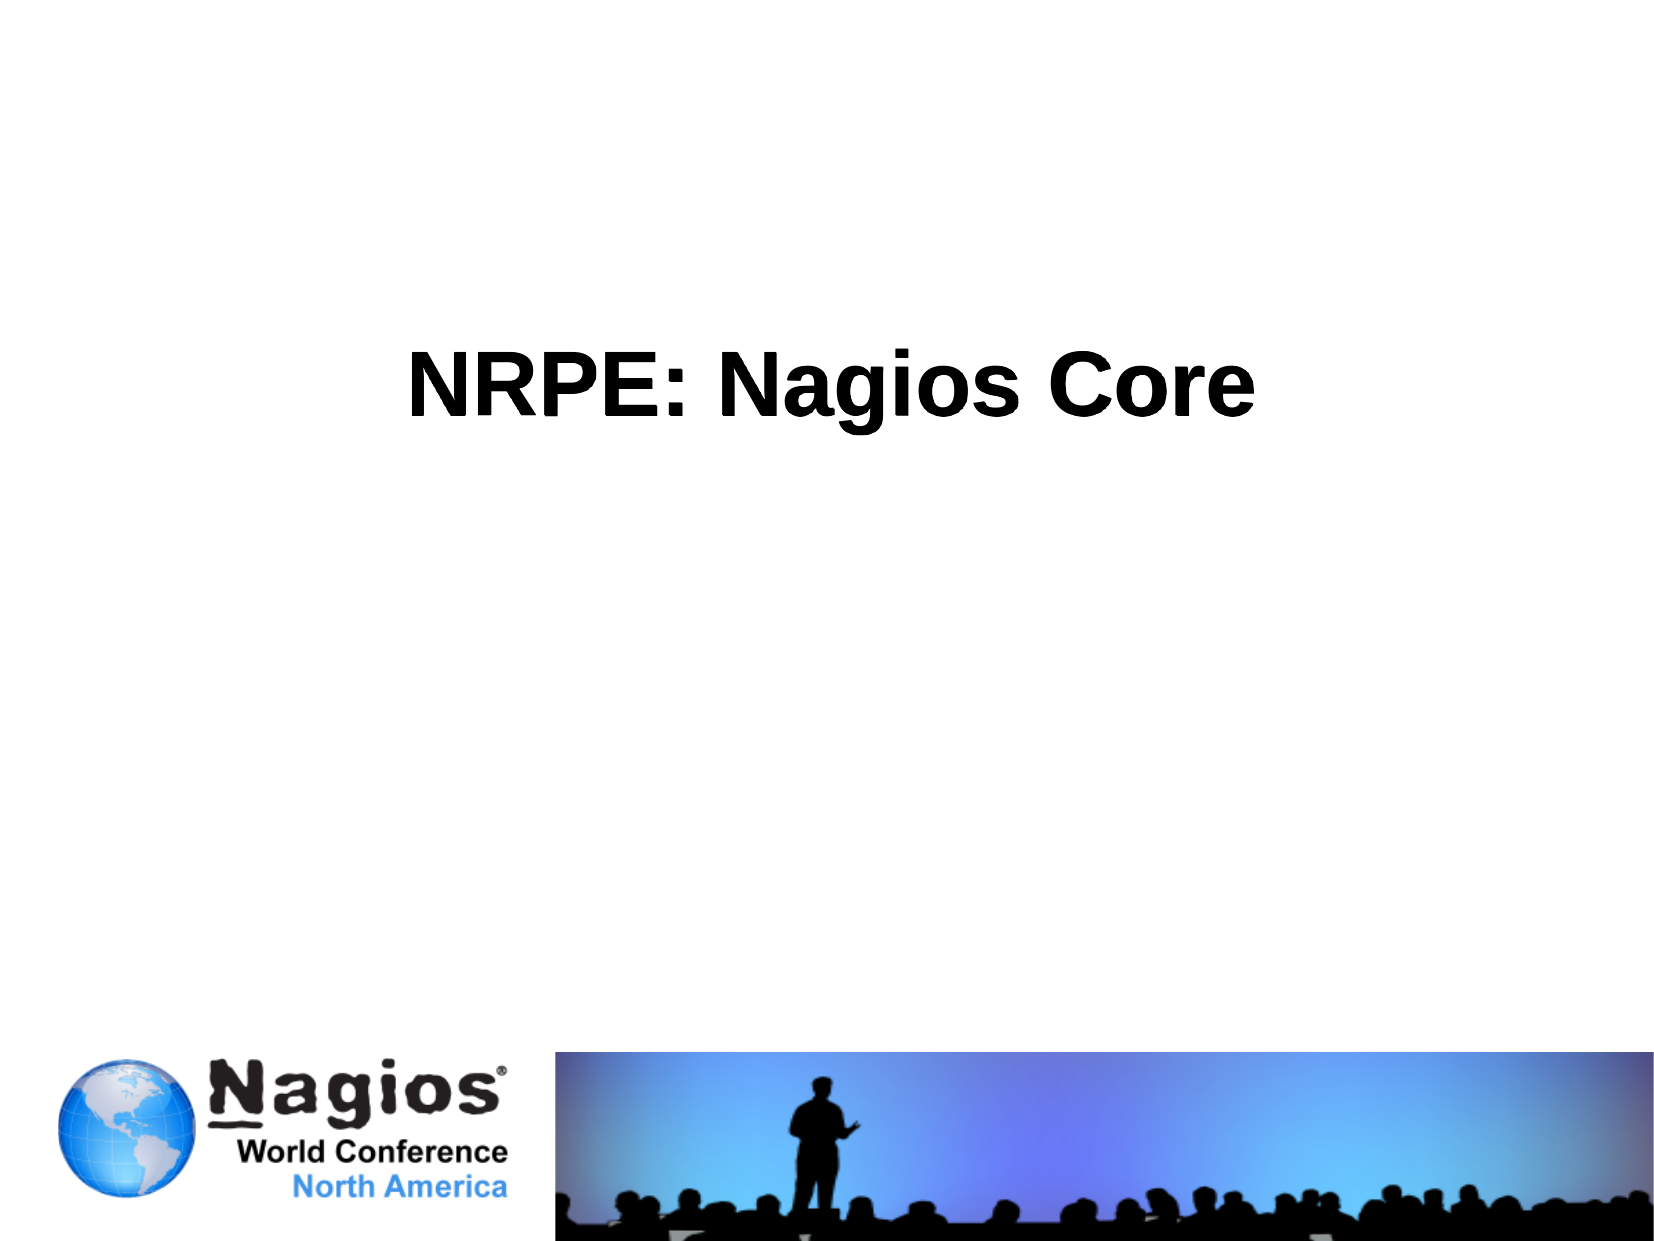

# NRPE: Nagios Core
2011
Nagios World Conference
24